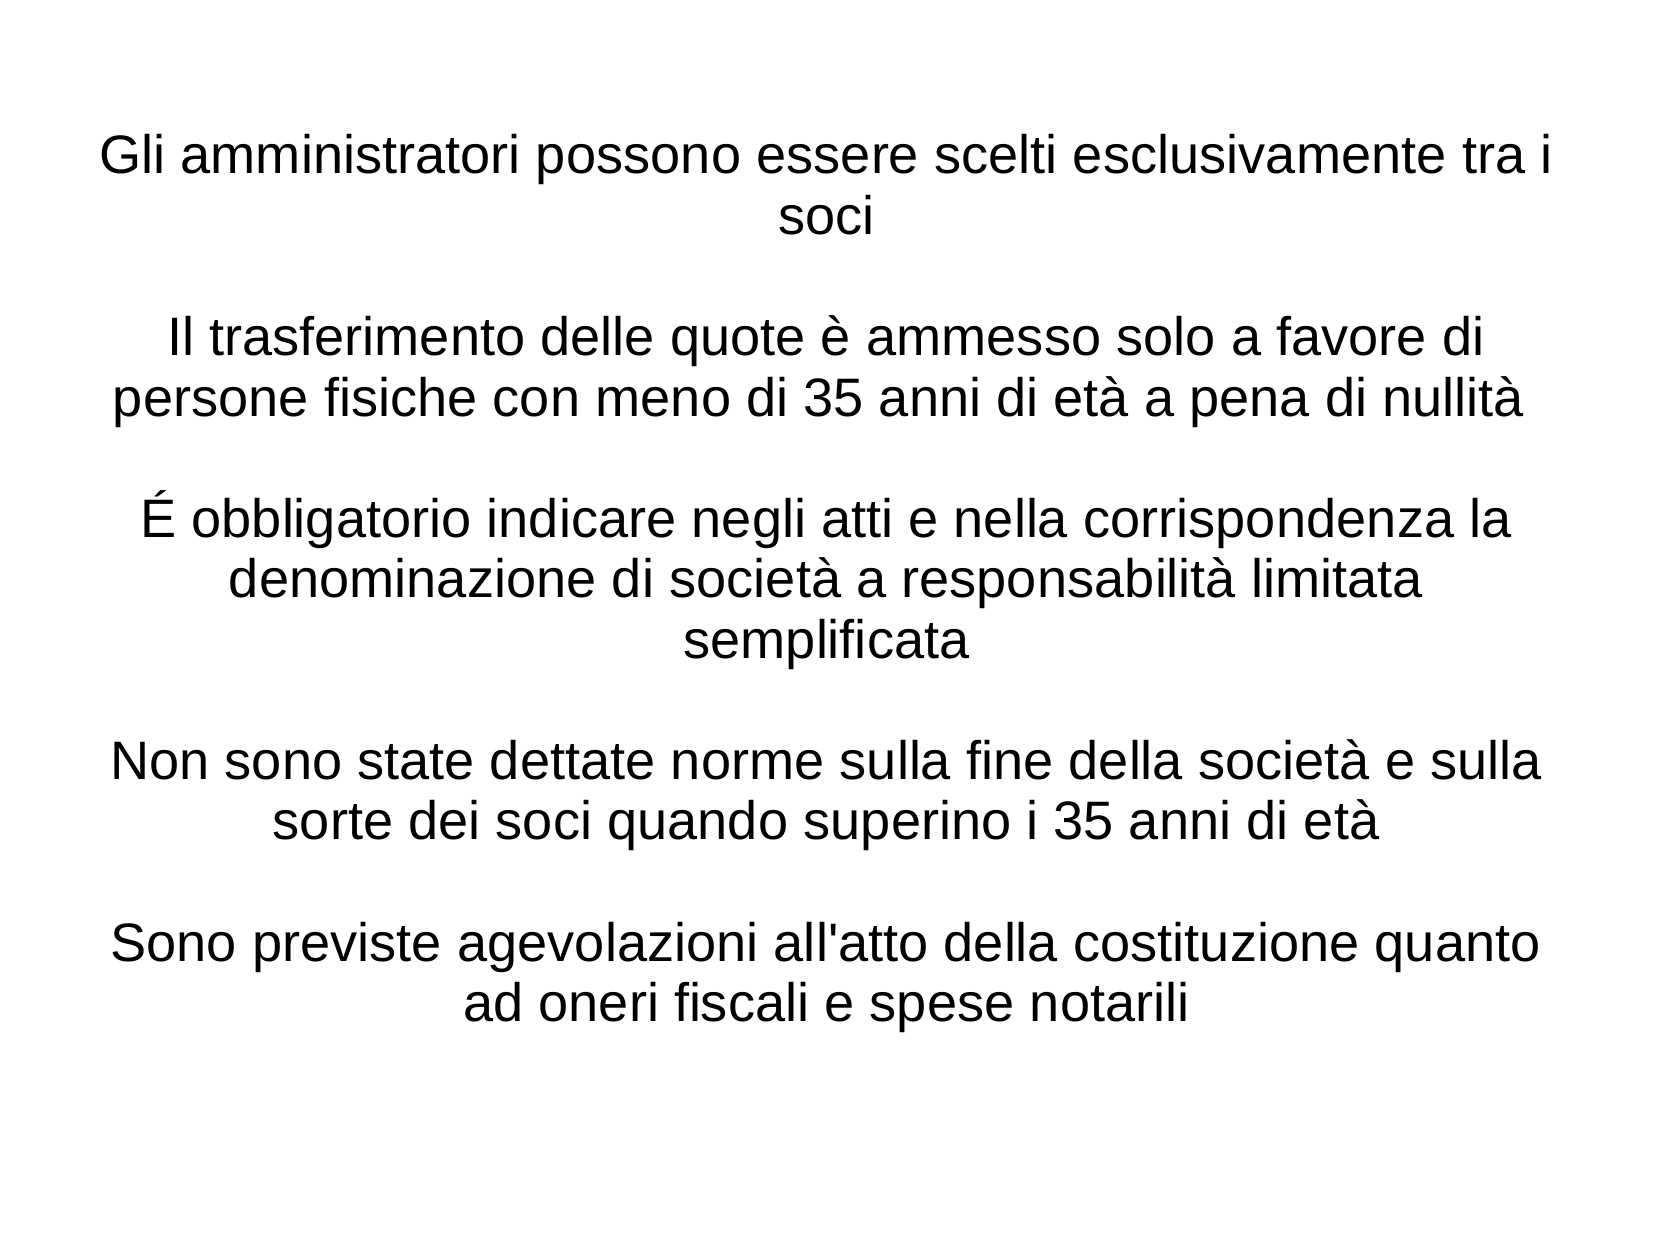

# Gli amministratori possono essere scelti esclusivamente tra i soci
Il trasferimento delle quote è ammesso solo a favore di persone fisiche con meno di 35 anni di età a pena di nullità
É obbligatorio indicare negli atti e nella corrispondenza la denominazione di società a responsabilità limitata semplificata
Non sono state dettate norme sulla fine della società e sulla sorte dei soci quando superino i 35 anni di età
Sono previste agevolazioni all'atto della costituzione quanto ad oneri fiscali e spese notarili